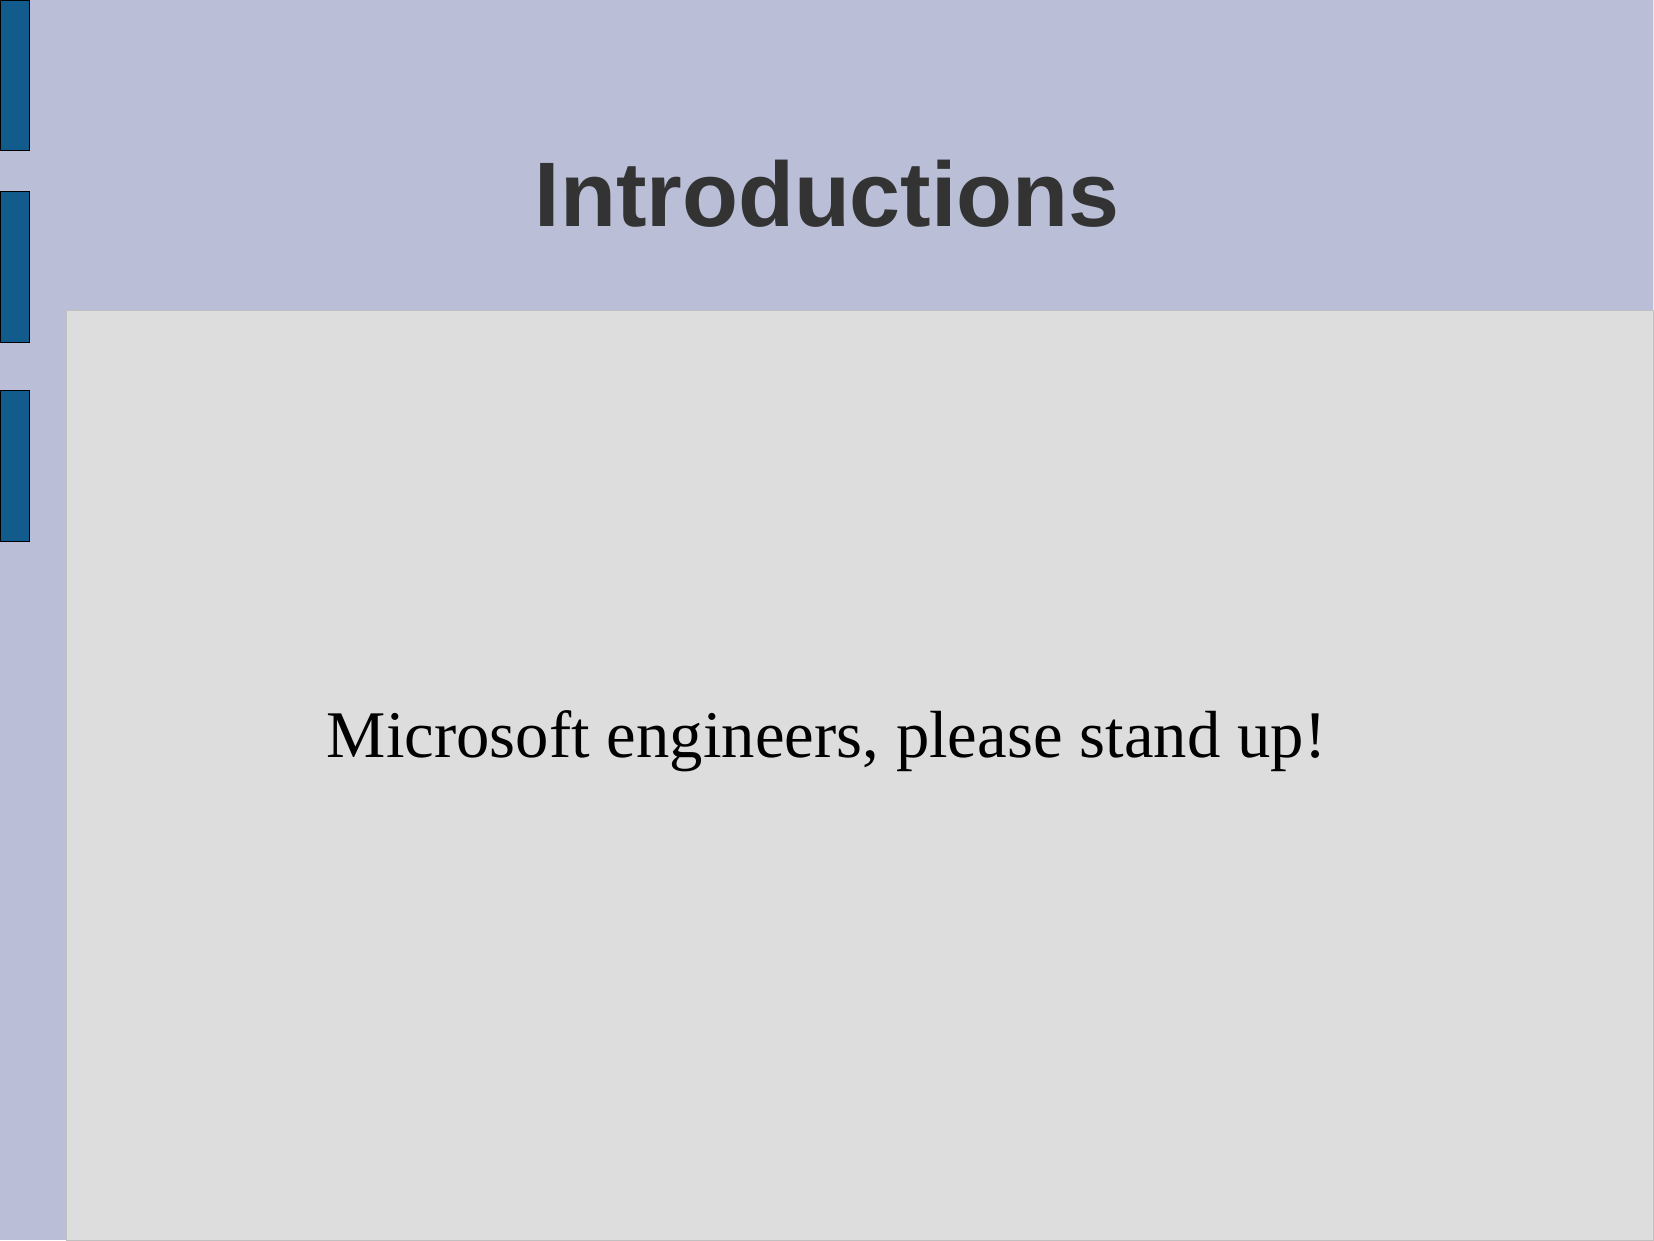

# Introductions
Microsoft engineers, please stand up!